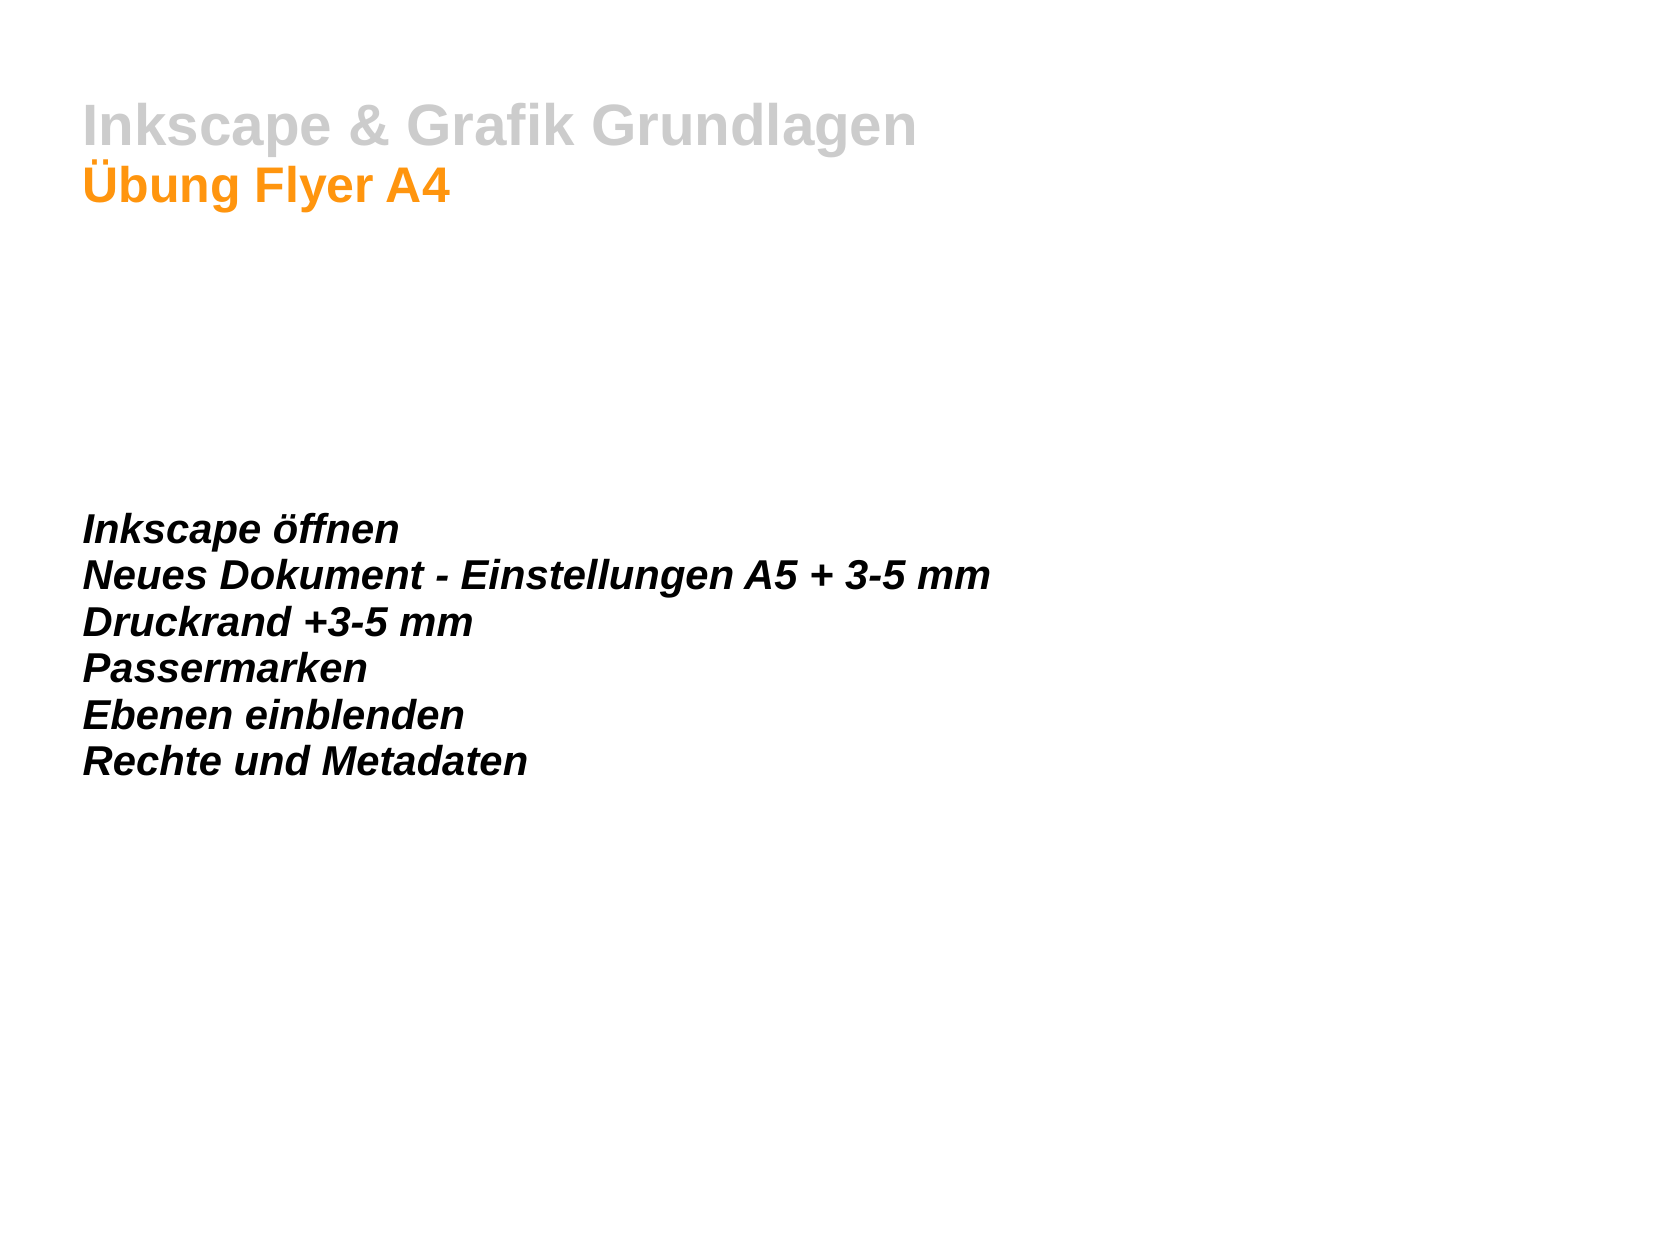

# Inkscape & Grafik Grundlagen Übung Flyer A4
Inkscape öffnen
Neues Dokument - Einstellungen A5 + 3-5 mm
Druckrand +3-5 mm
Passermarken
Ebenen einblenden
Rechte und Metadaten